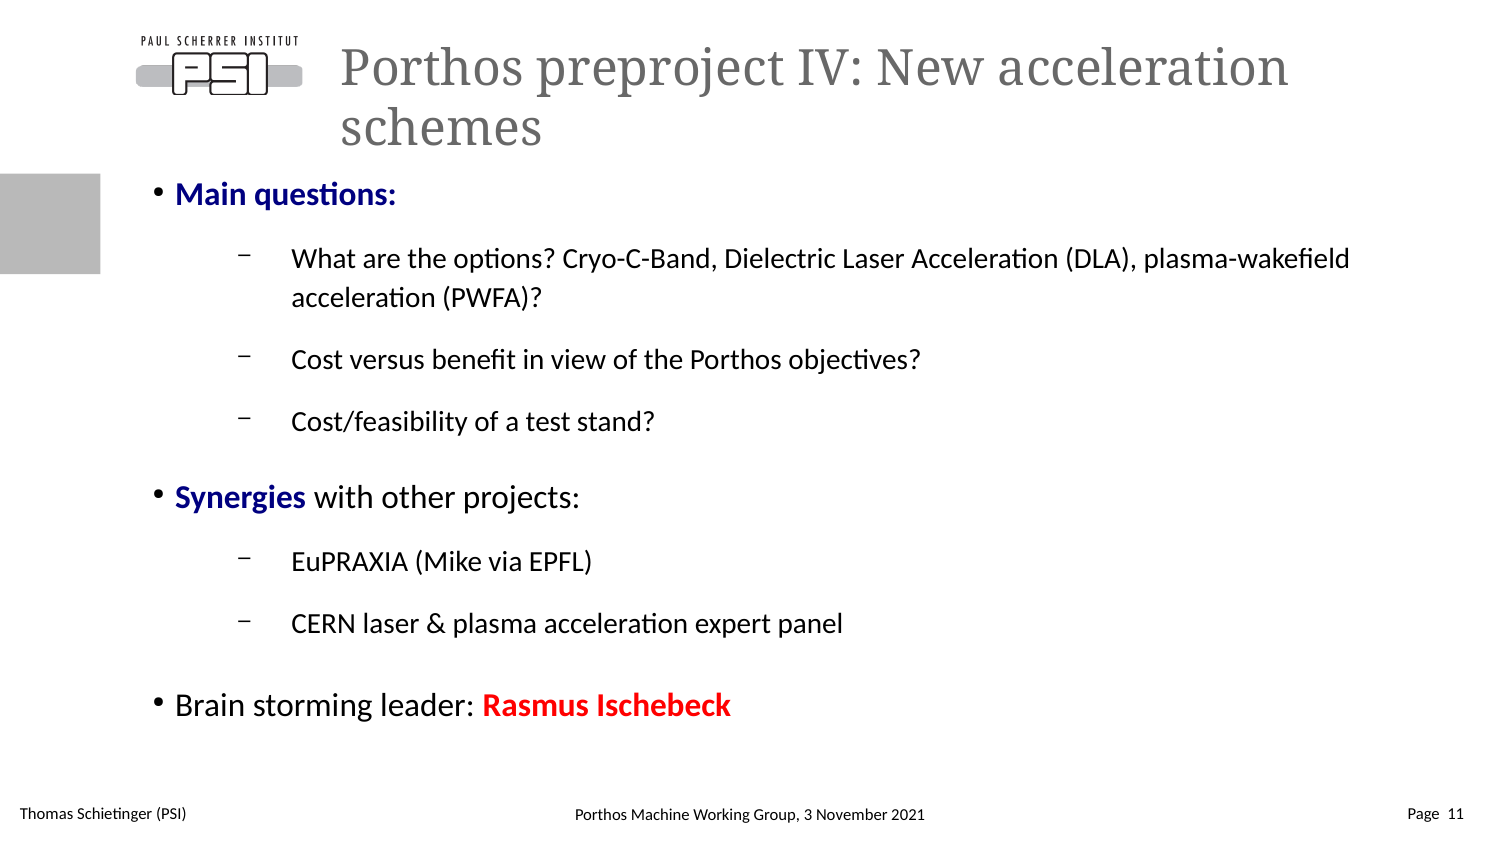

# Porthos preproject IV: New acceleration schemes
Main questions:
What are the options? Cryo-C-Band, Dielectric Laser Acceleration (DLA), plasma-wakefield acceleration (PWFA)?
Cost versus benefit in view of the Porthos objectives?
Cost/feasibility of a test stand?
Synergies with other projects:
EuPRAXIA (Mike via EPFL)
CERN laser & plasma acceleration expert panel
Brain storming leader: Rasmus Ischebeck